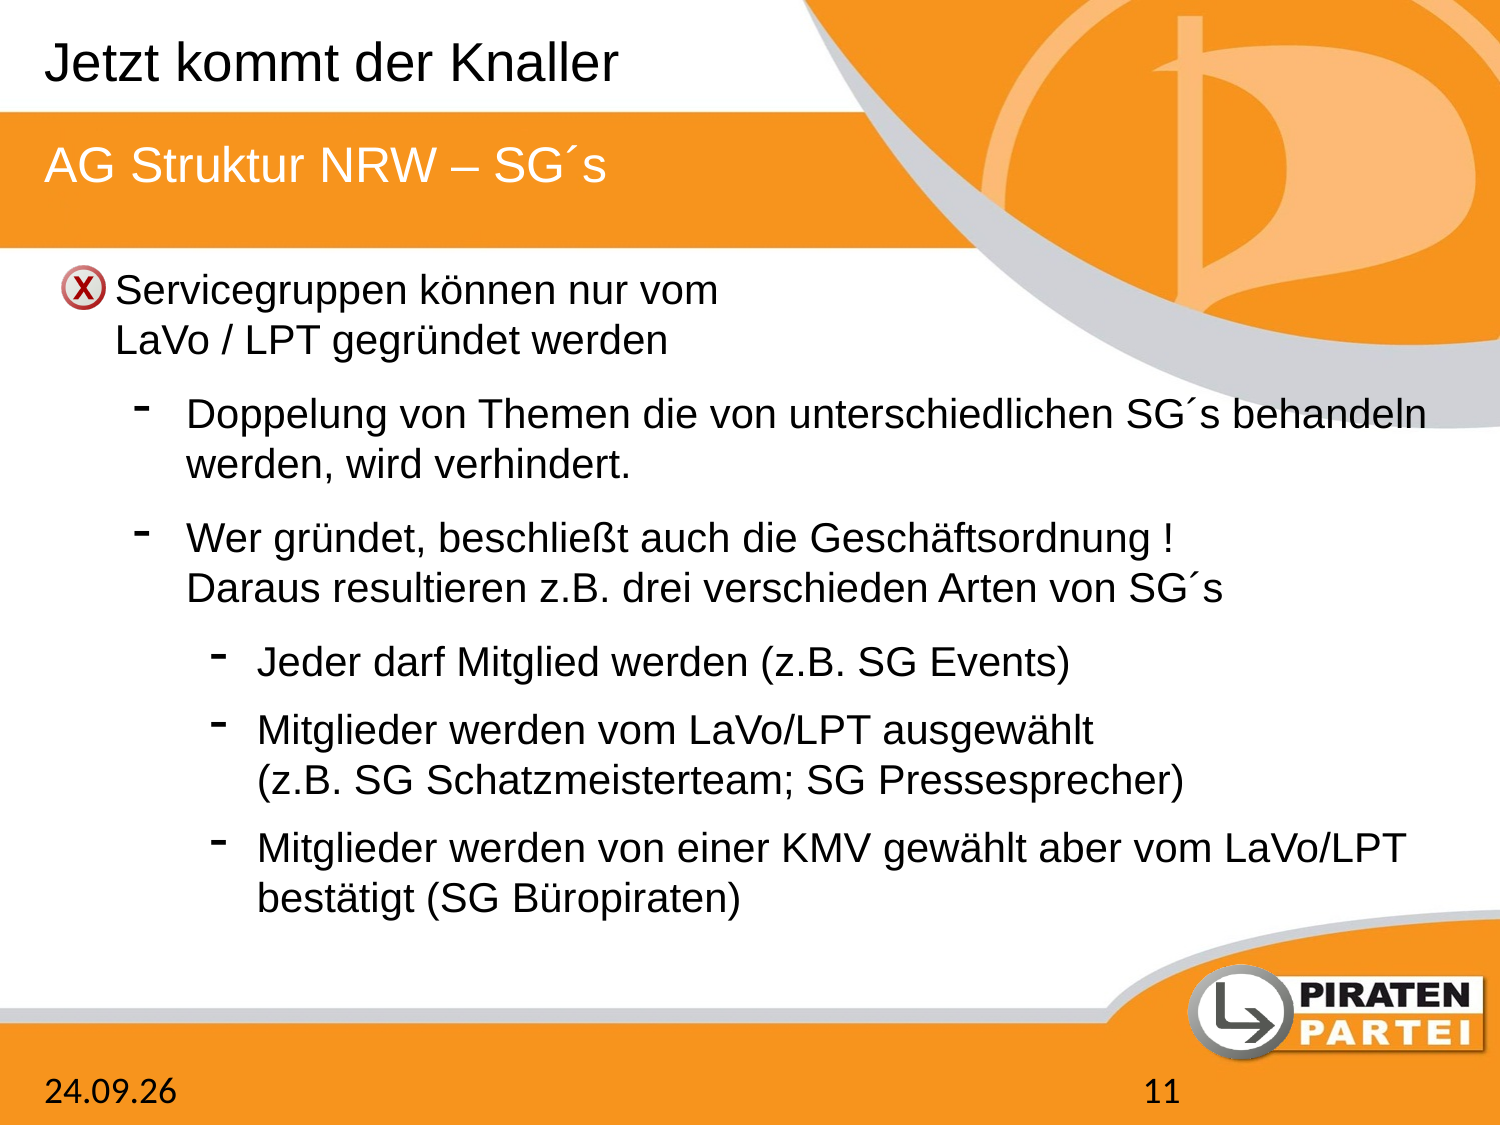

Jetzt kommt der Knaller
AG Struktur NRW – SG´s
# Servicegruppen können nur vom LaVo / LPT gegründet werden
Doppelung von Themen die von unterschiedlichen SG´s behandeln werden, wird verhindert.
Wer gründet, beschließt auch die Geschäftsordnung !
Daraus resultieren z.B. drei verschieden Arten von SG´s
Jeder darf Mitglied werden (z.B. SG Events)
Mitglieder werden vom LaVo/LPT ausgewählt
(z.B. SG Schatzmeisterteam; SG Pressesprecher)
Mitglieder werden von einer KMV gewählt aber vom LaVo/LPT bestätigt (SG Büropiraten)